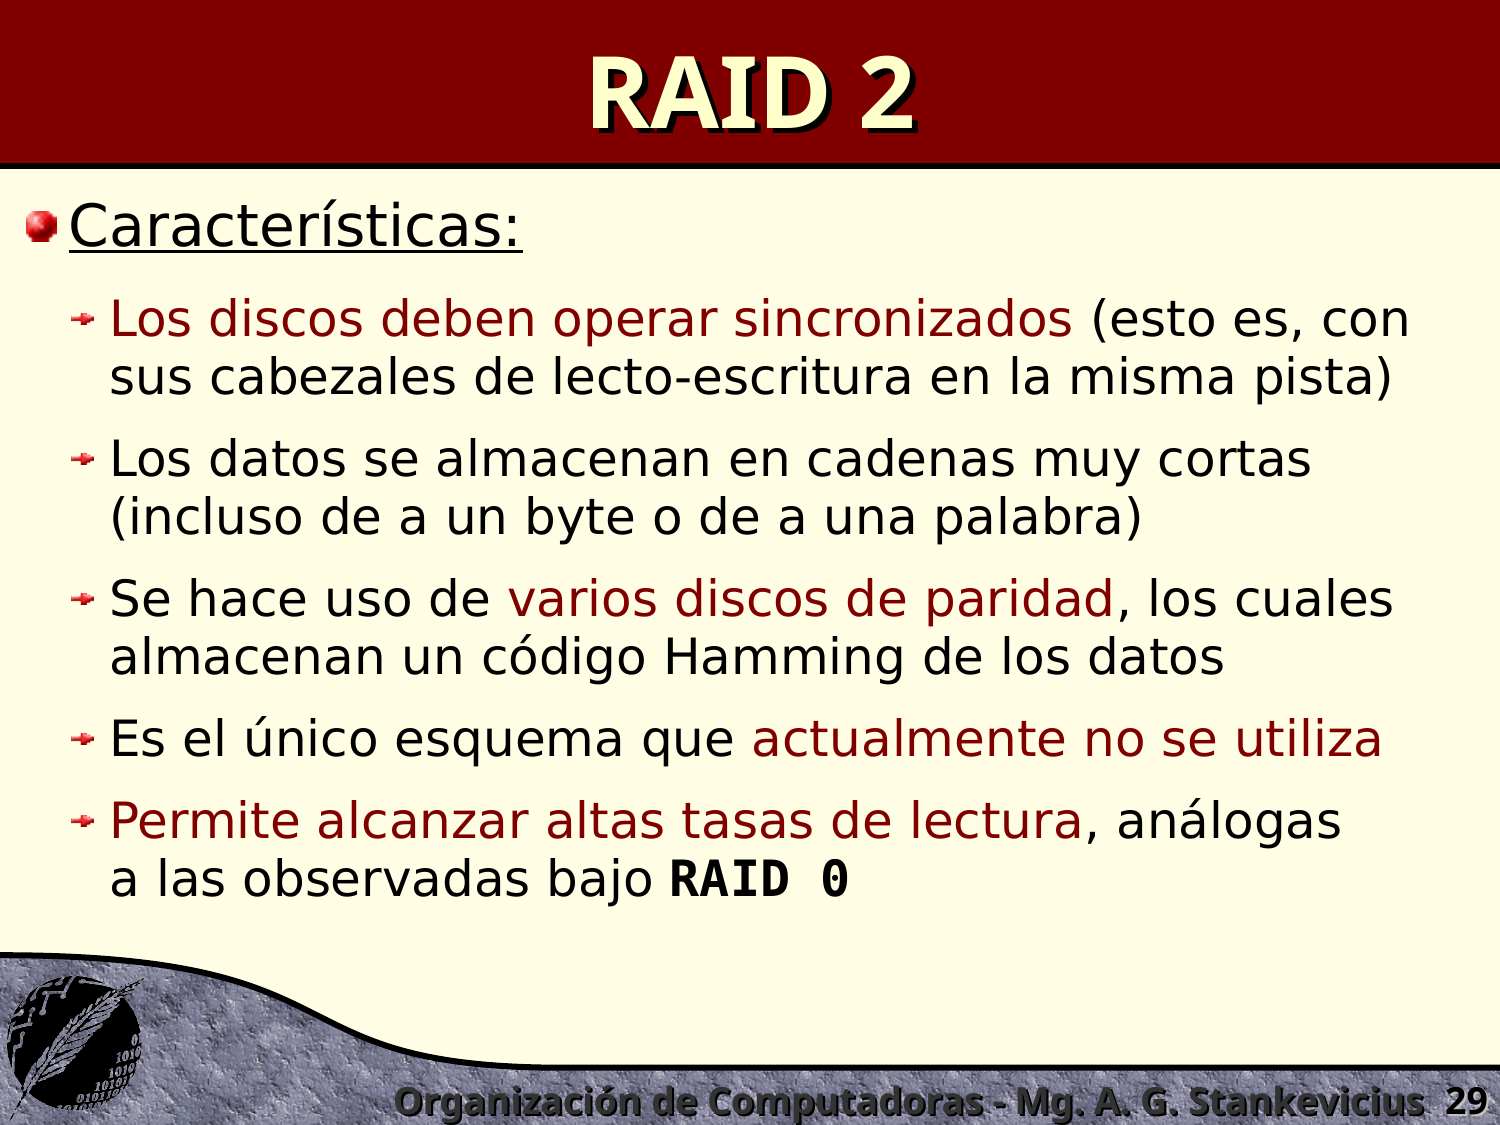

# RAID 2
Características:
Los discos deben operar sincronizados (esto es, con
sus cabezales de lecto-escritura en la misma pista)
Los datos se almacenan en cadenas muy cortas (incluso de a un byte o de a una palabra)
Se hace uso de varios discos de paridad, los cuales almacenan un código Hamming de los datos
Es el único esquema que actualmente no se utiliza
Permite alcanzar altas tasas de lectura, análogas
a las observadas bajo RAID 0
29